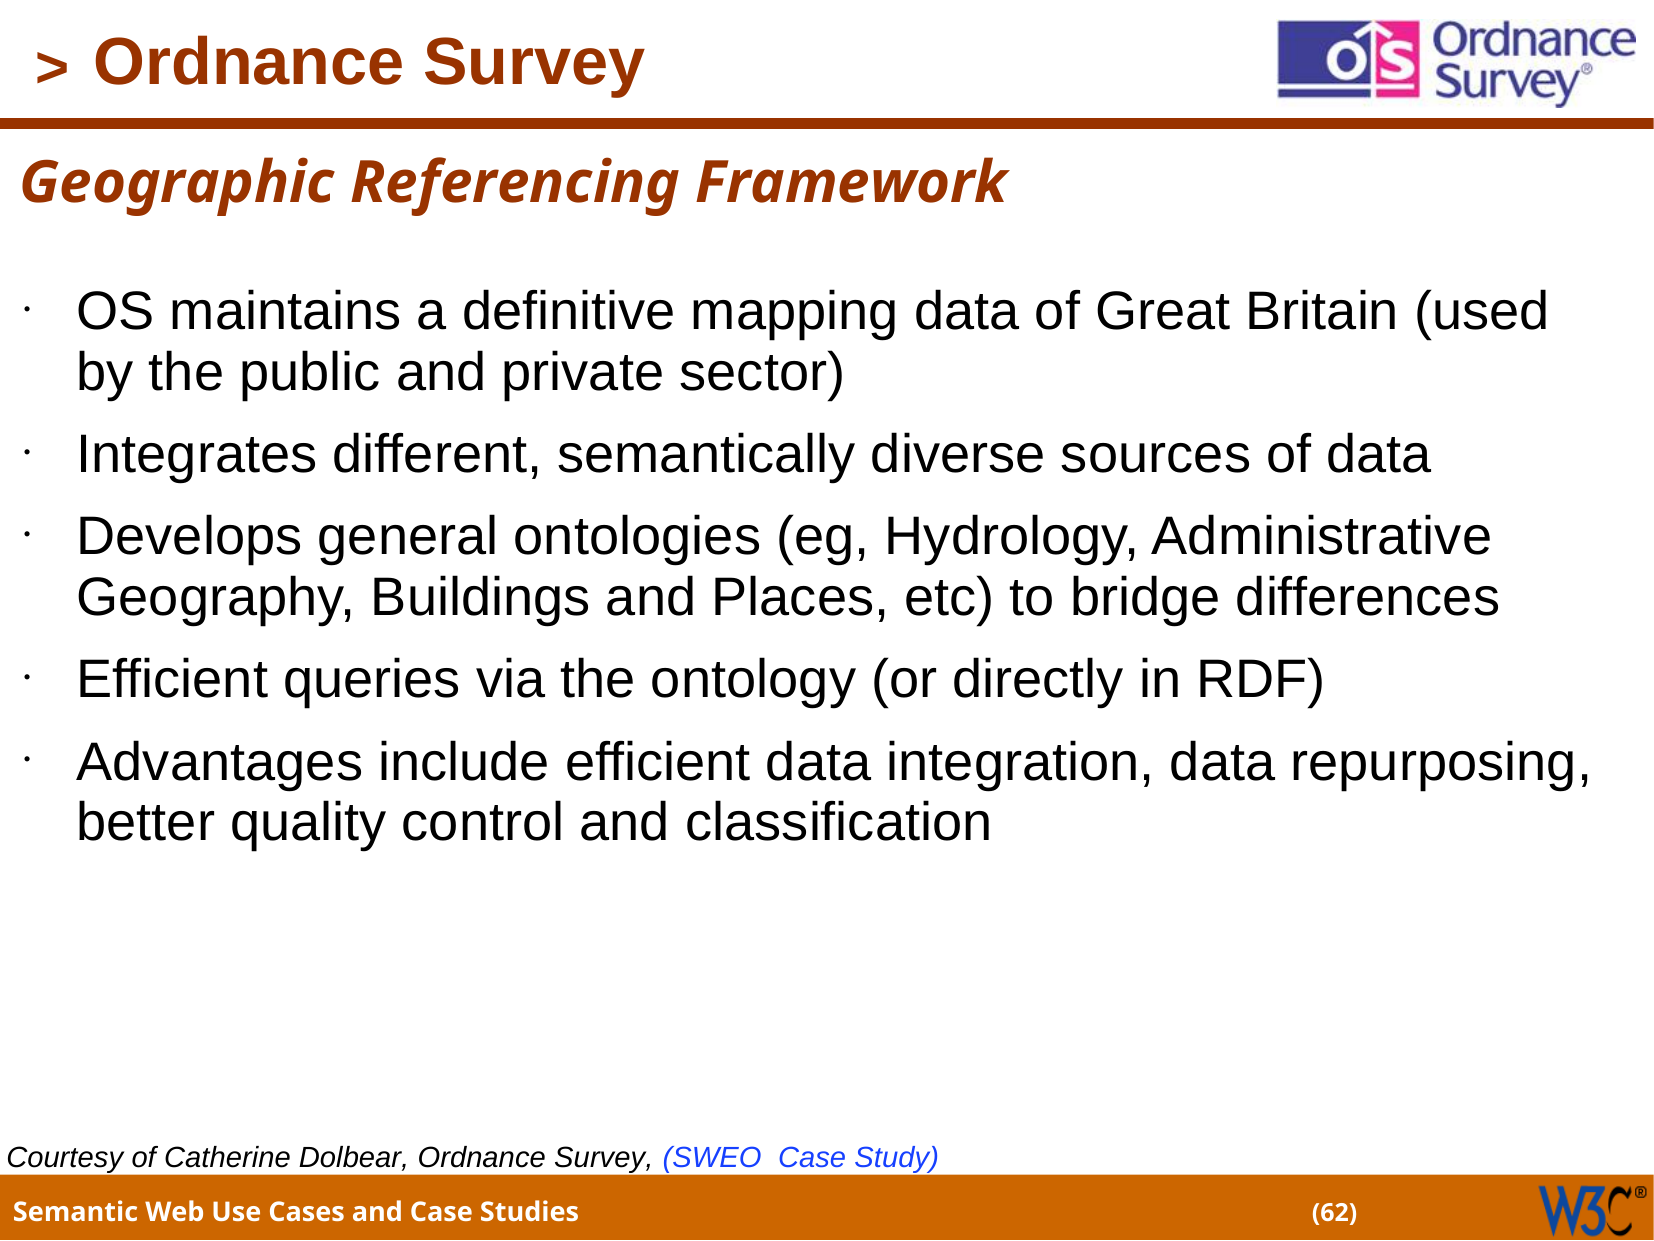

# Ordnance Survey
Geographic Referencing Framework
OS maintains a definitive mapping data of Great Britain (used by the public and private sector)
Integrates different, semantically diverse sources of data
Develops general ontologies (eg, Hydrology, Administrative Geography, Buildings and Places, etc) to bridge differences
Efficient queries via the ontology (or directly in RDF)
Advantages include efficient data integration, data repurposing, better quality control and classification
Courtesy of Catherine Dolbear, Ordnance Survey, (SWEO Case Study)